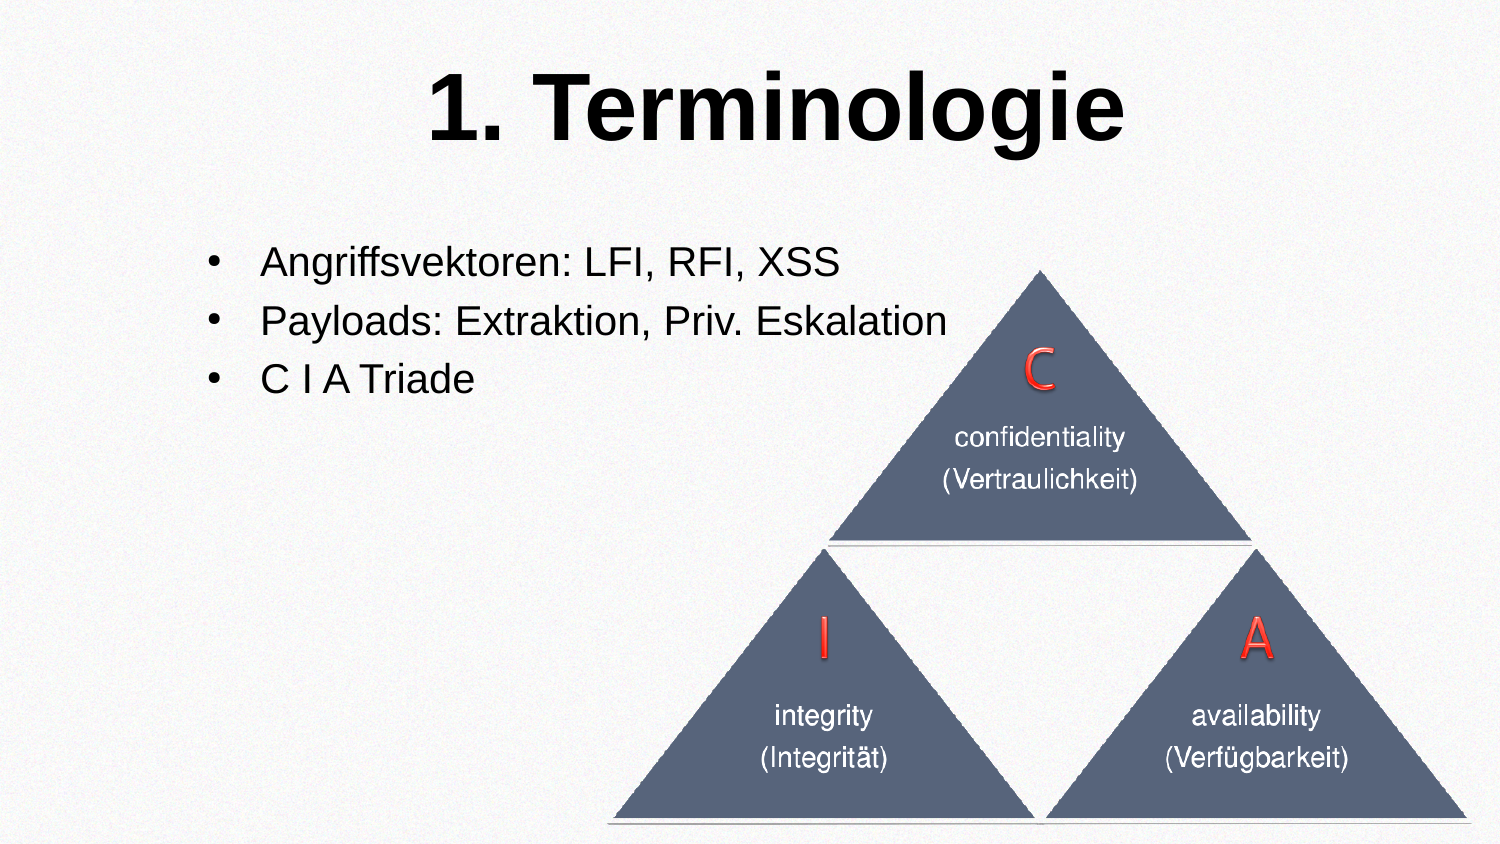

# 1. Terminologie
Angriffsvektoren: LFI, RFI, XSS
Payloads: Extraktion, Priv. Eskalation
C I A Triade